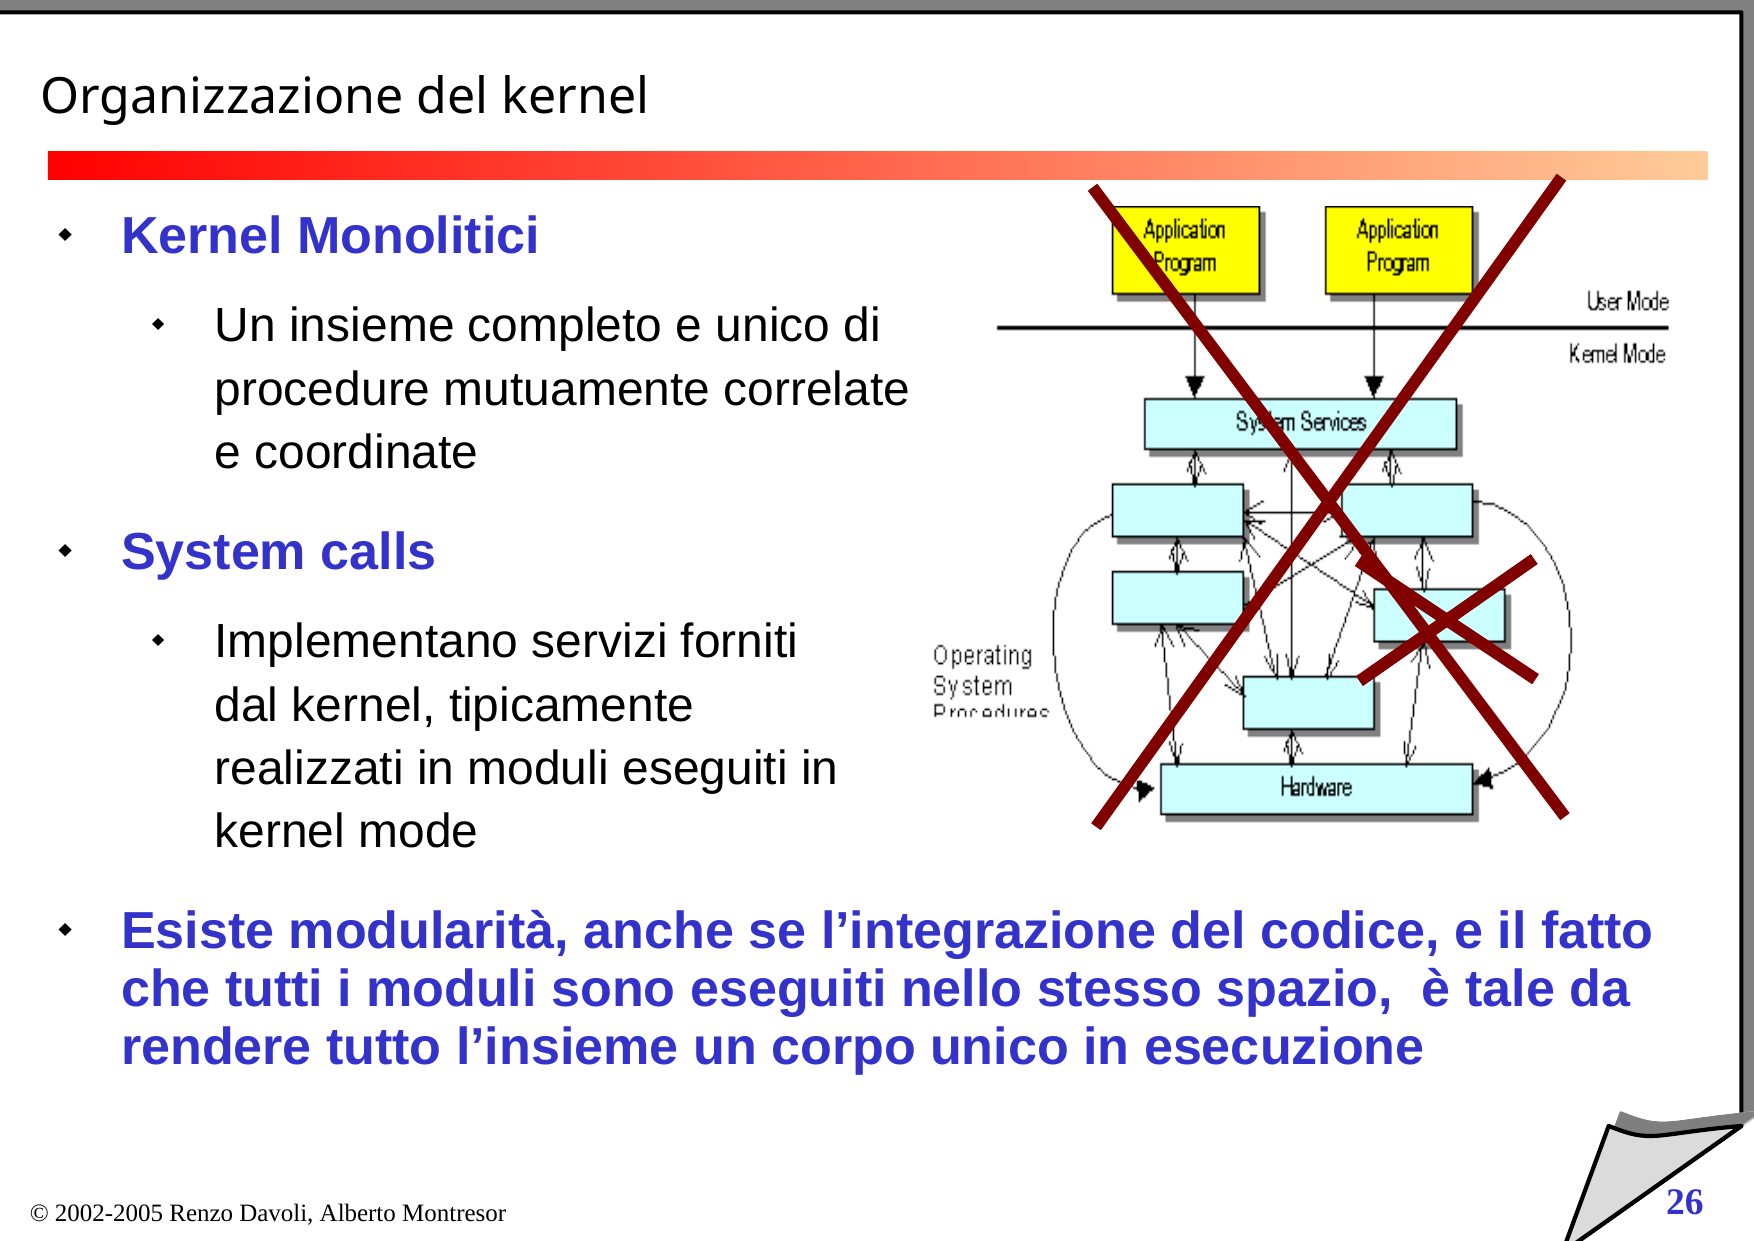

# Organizzazione del kernel
Kernel Monolitici
Un insieme completo e unico di
procedure mutuamente correlate
e coordinate
System calls
Implementano servizi forniti
dal kernel, tipicamente
realizzati in moduli eseguiti in
kernel mode
Esiste modularità, anche se l’integrazione del codice, e il fatto che tutti i moduli sono eseguiti nello stesso spazio, è tale da rendere tutto l’insieme un corpo unico in esecuzione